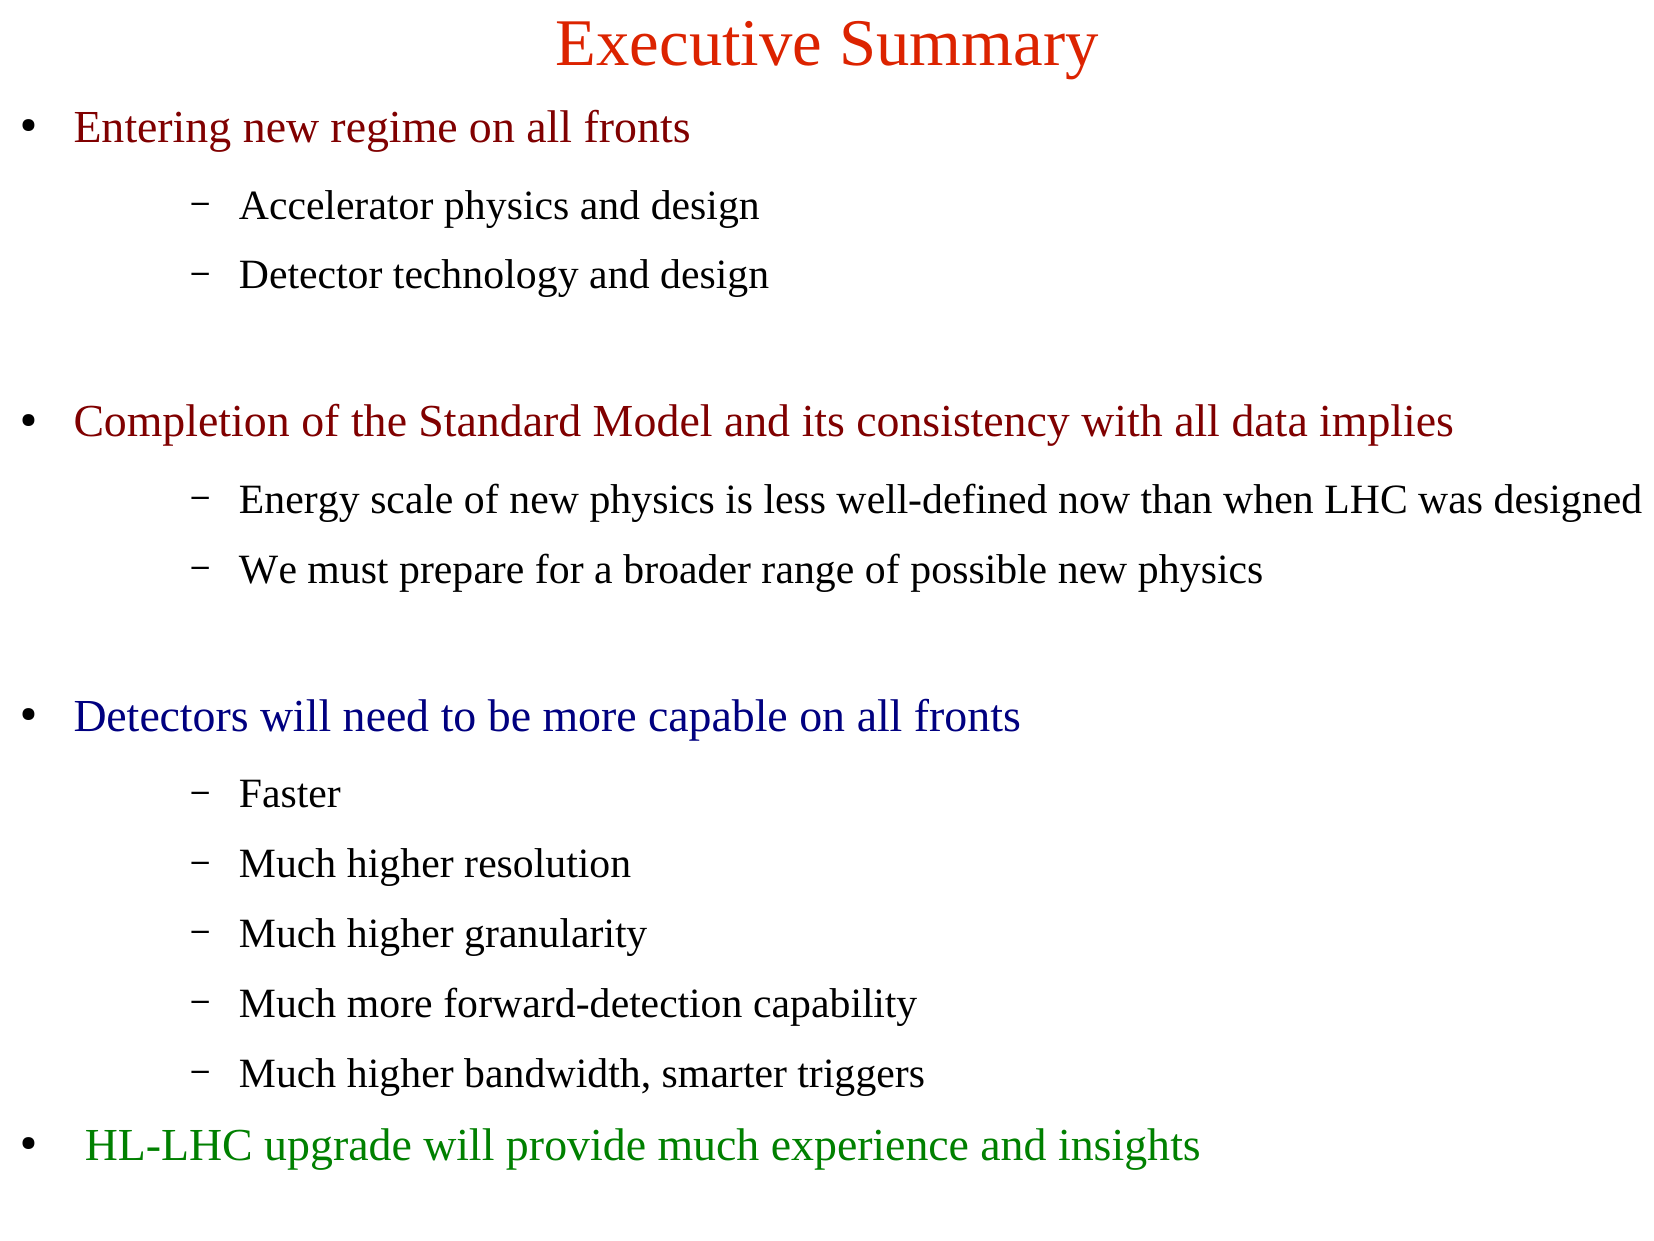

# Executive Summary
Entering new regime on all fronts
Accelerator physics and design
Detector technology and design
Completion of the Standard Model and its consistency with all data implies
Energy scale of new physics is less well-defined now than when LHC was designed
We must prepare for a broader range of possible new physics
Detectors will need to be more capable on all fronts
Faster
Much higher resolution
Much higher granularity
Much more forward-detection capability
Much higher bandwidth, smarter triggers
 HL-LHC upgrade will provide much experience and insights